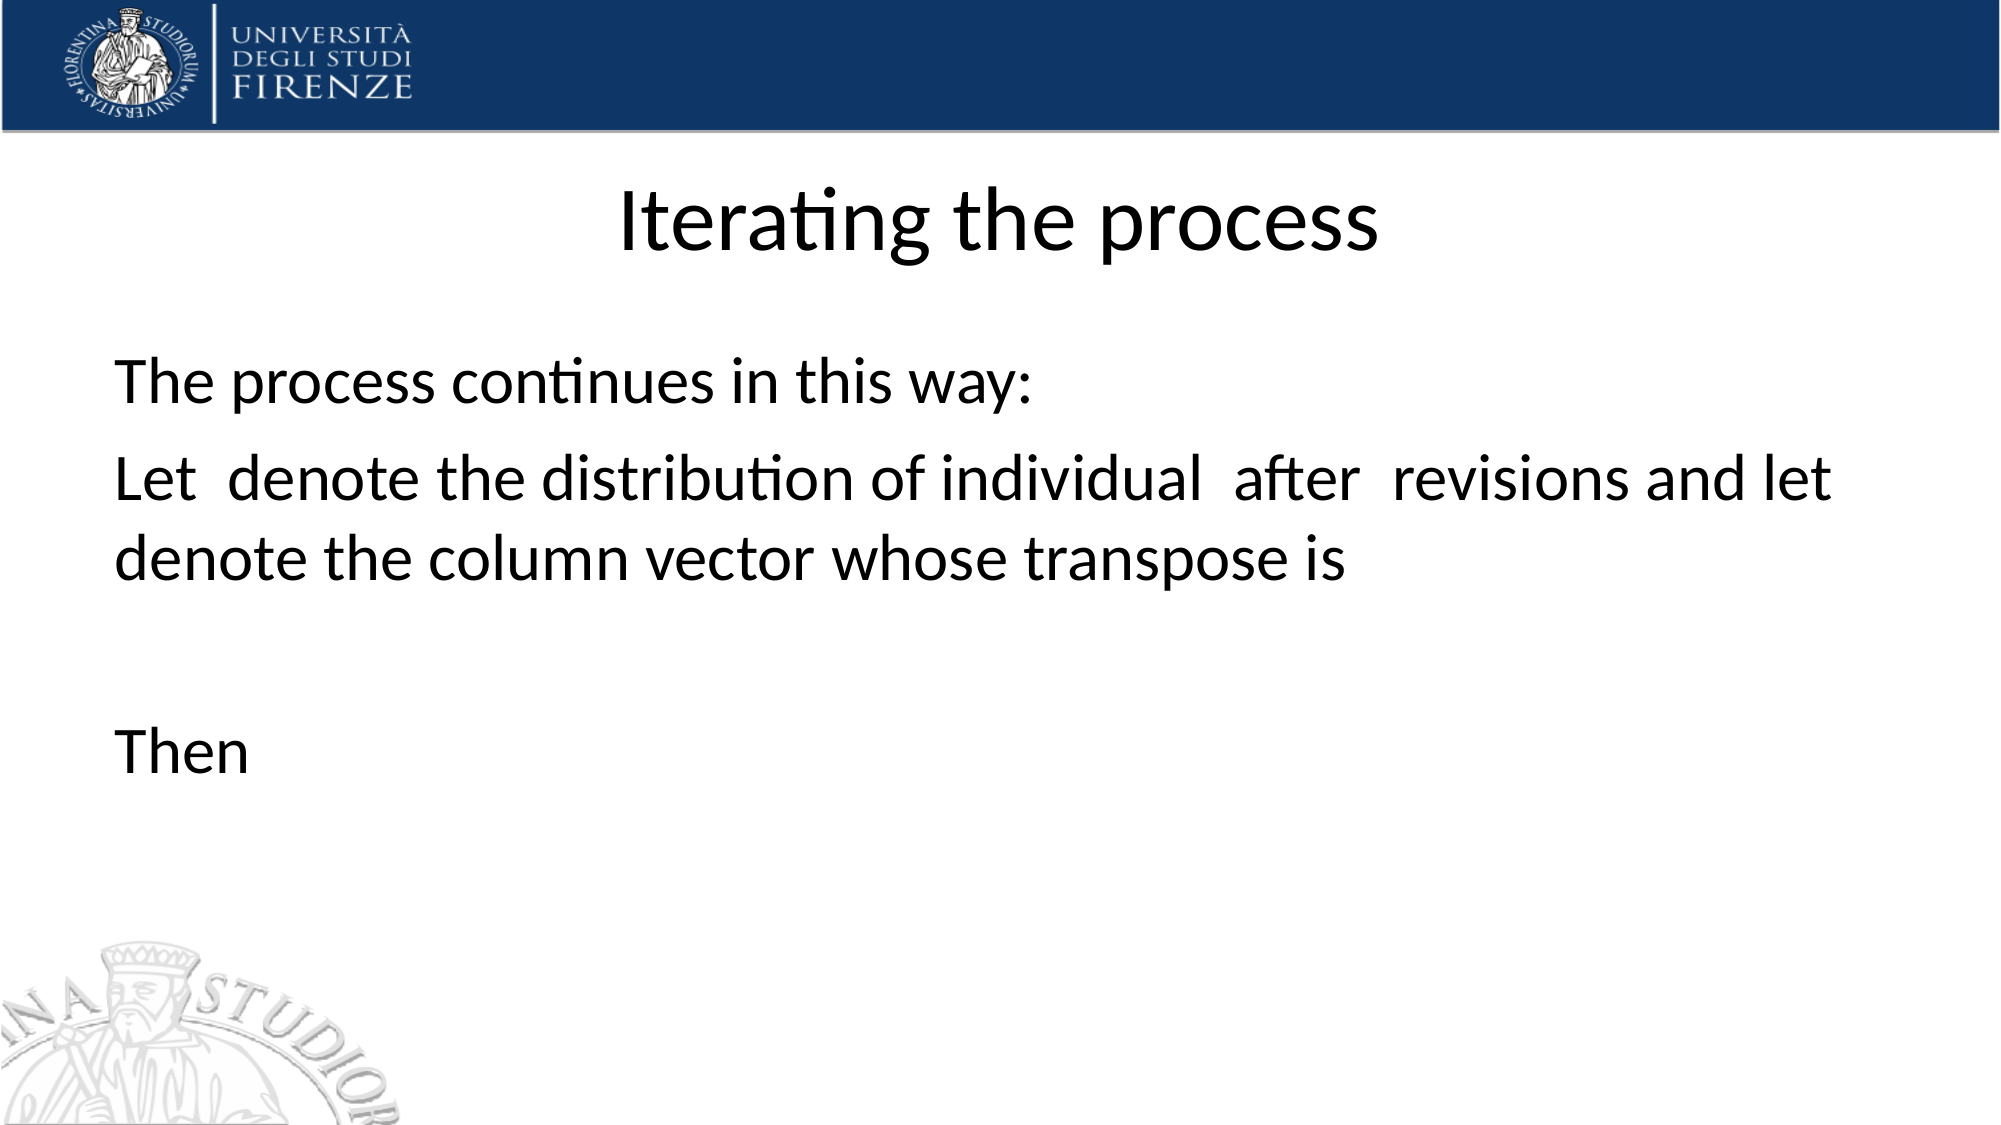

# Iterating the process
The process continues in this way:
Let denote the distribution of individual after revisions and let denote the column vector whose transpose is
Then